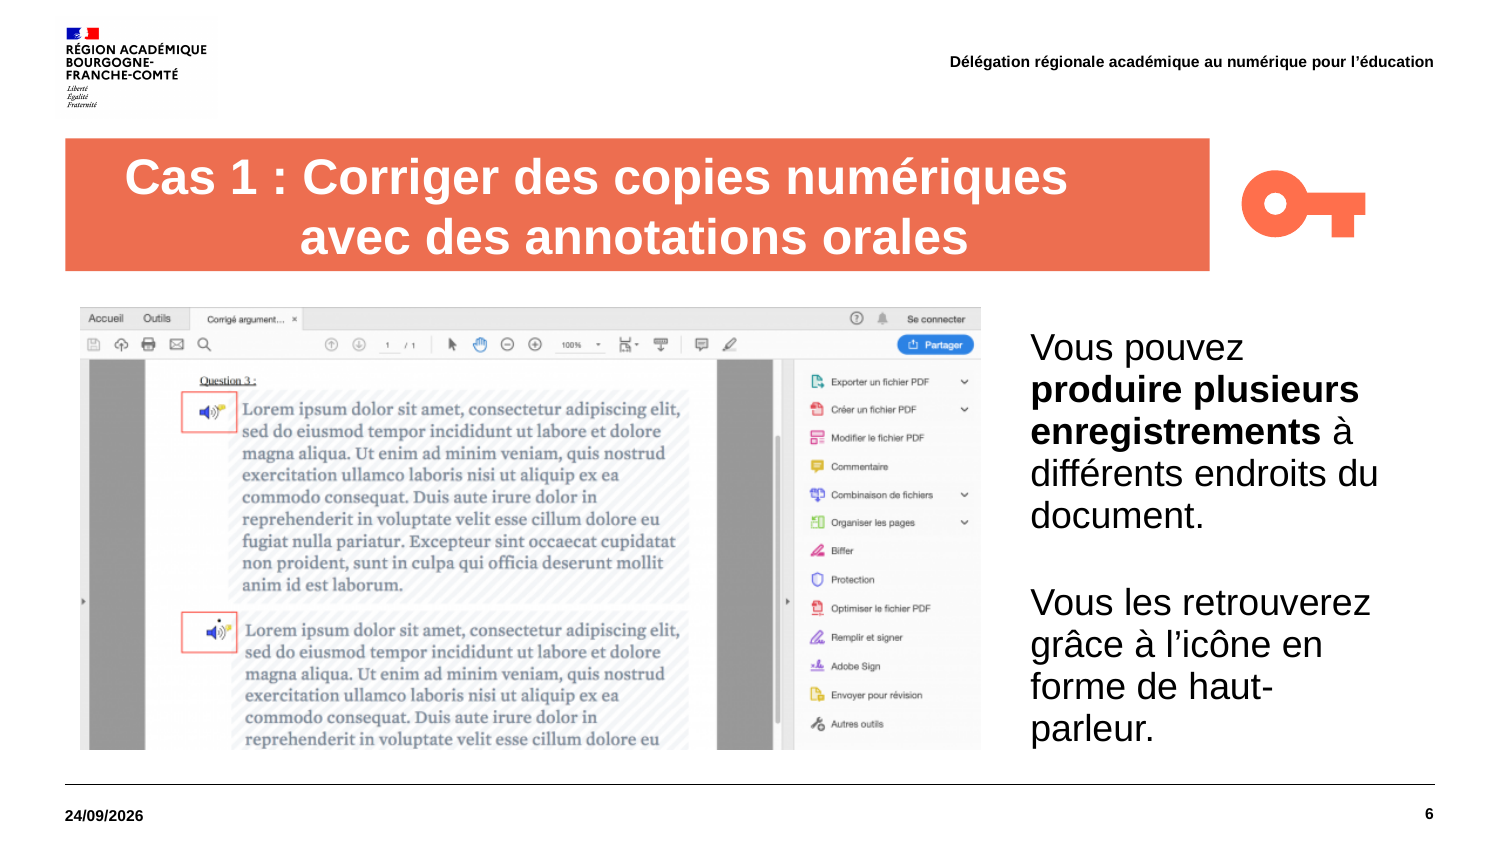

Délégation régionale académique au numérique pour l’éducation
Cas 1 : Corriger des copies numériques
		 avec des annotations orales
Vous pouvez produire plusieurs enregistrements à différents endroits du document.
Vous les retrouverez grâce à l’icône en forme de haut-parleur.